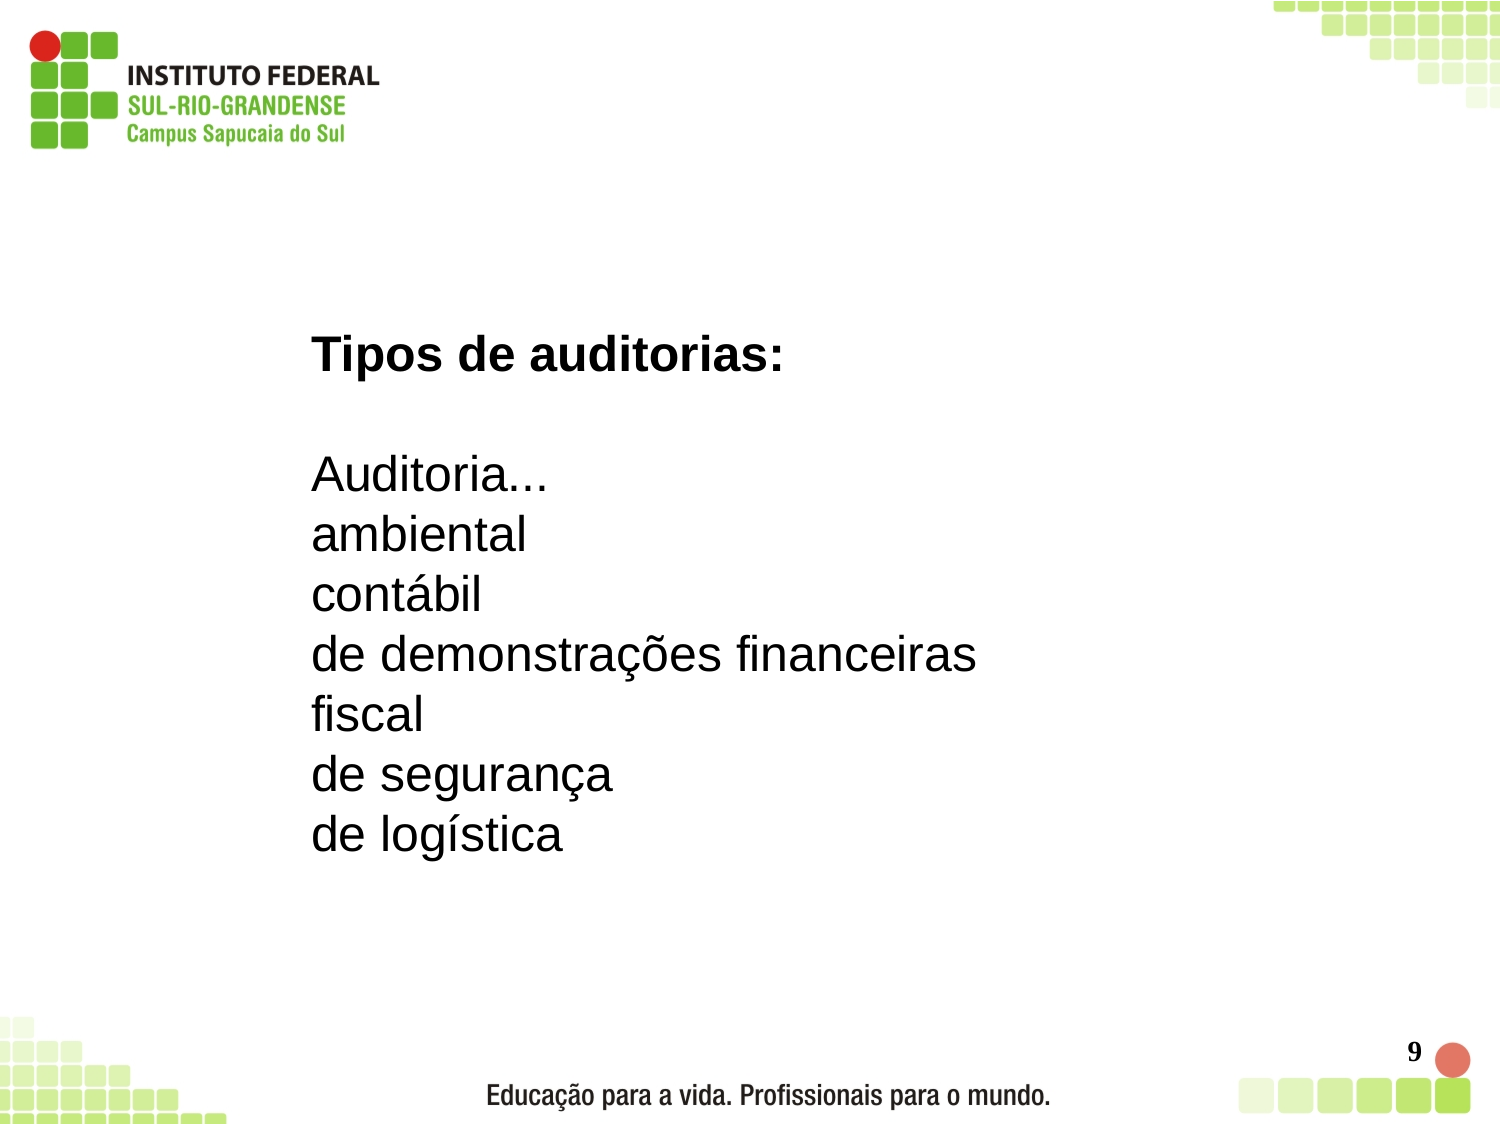

Tipos de auditorias:
Auditoria...
ambiental
contábil
de demonstrações financeiras
fiscal
de segurança
de logística